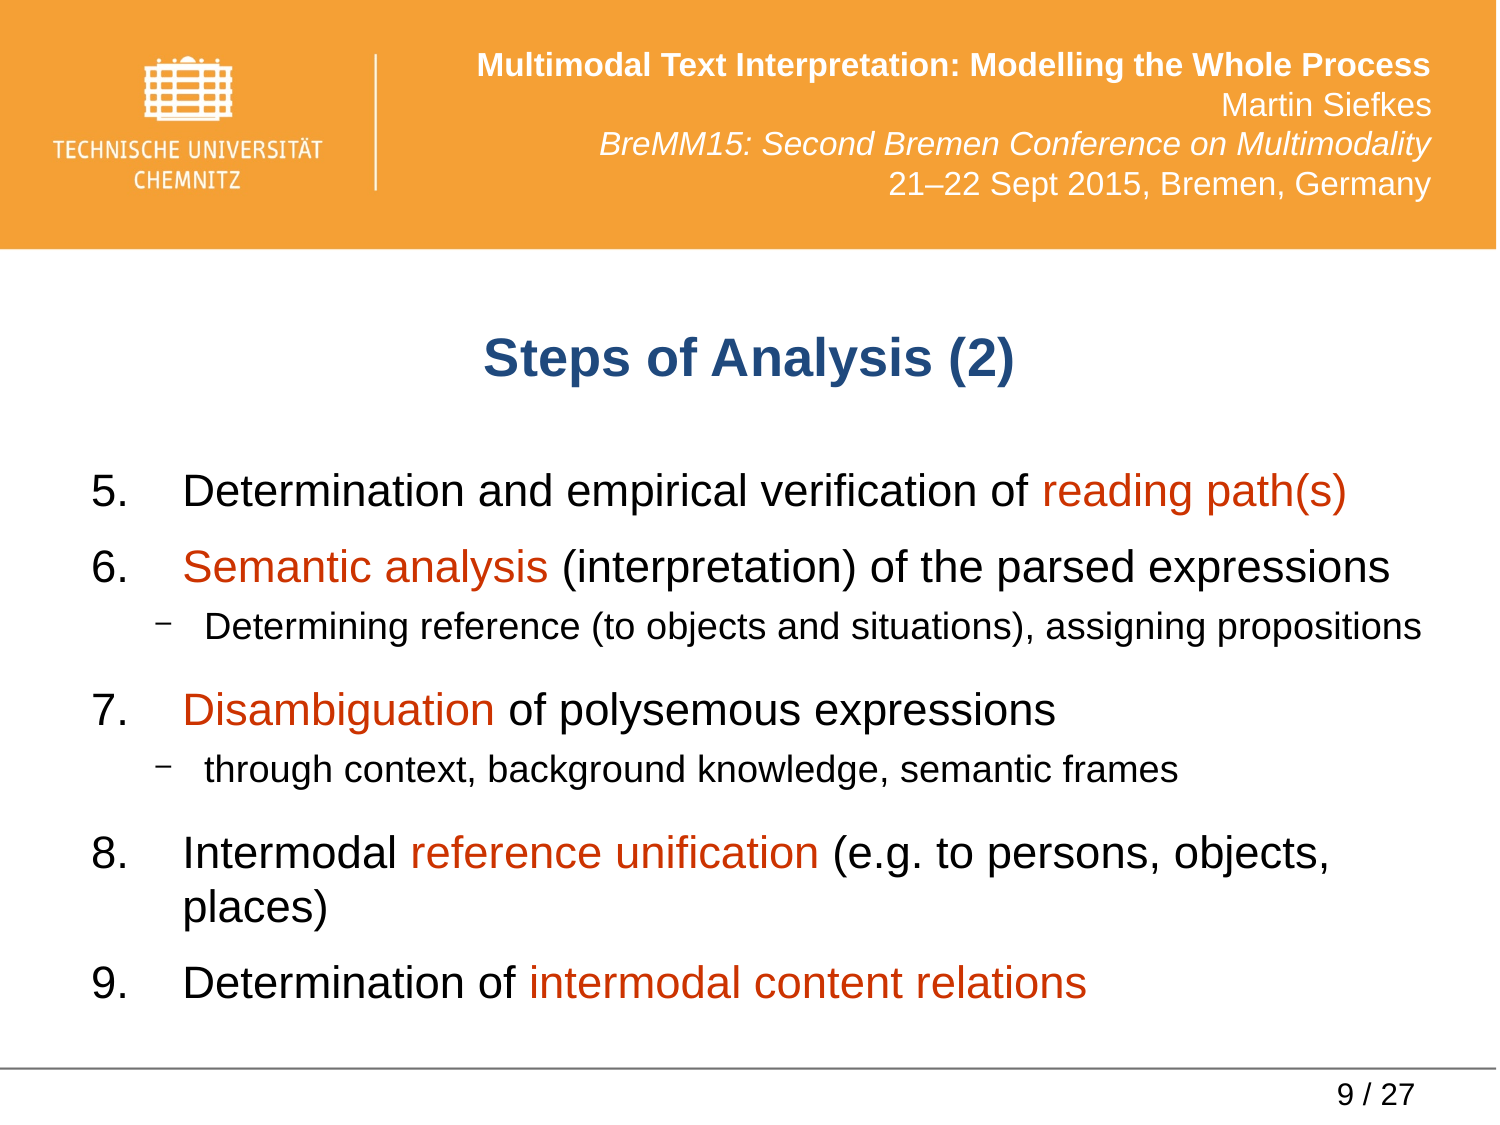

#
Steps of Analysis (2)
 	Determination and empirical verification of reading path(s)
 	Semantic analysis (interpretation) of the parsed expressions
Determining reference (to objects and situations), assigning propositions
 	Disambiguation of polysemous expressions
through context, background knowledge, semantic frames
 	Intermodal reference unification (e.g. to persons, objects, places)
 	Determination of intermodal content relations